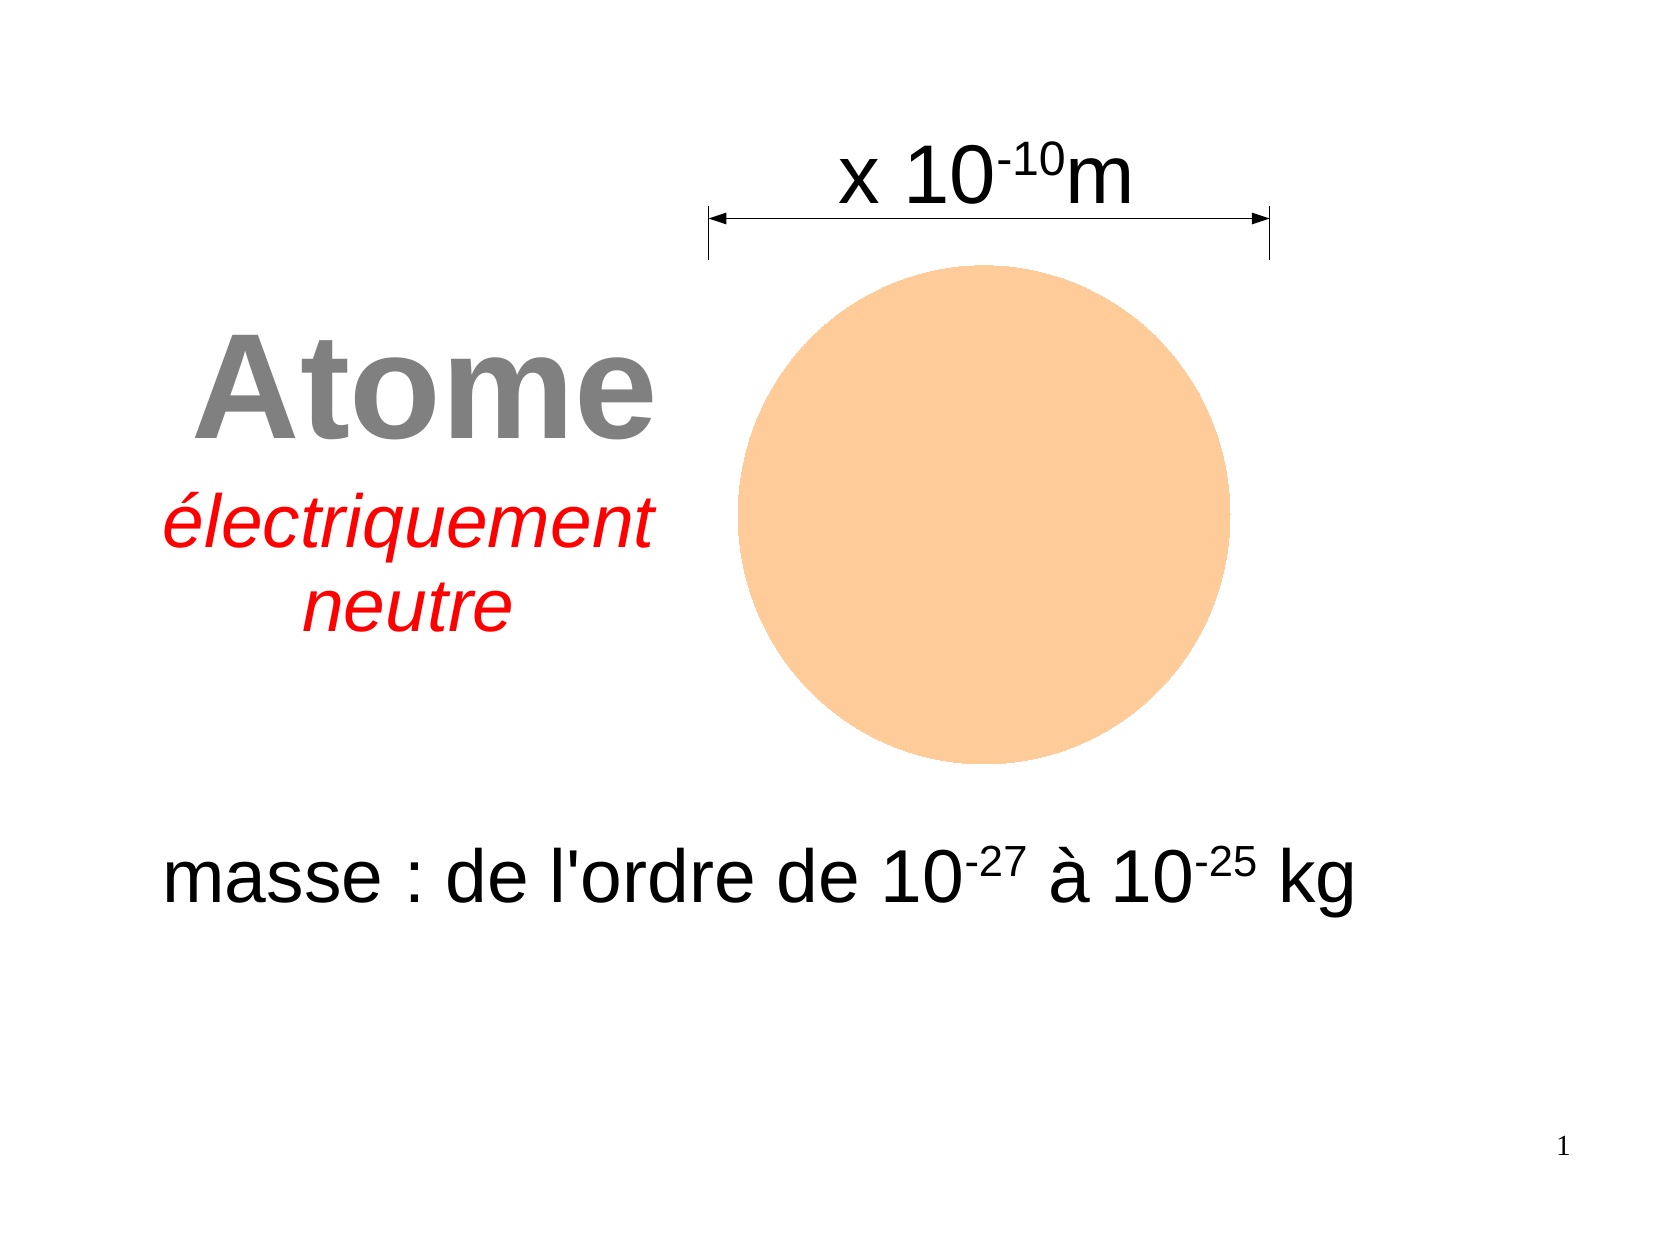

Atome
électriquement neutre
masse : de l'ordre de 10-27 à 10-25 kg
1